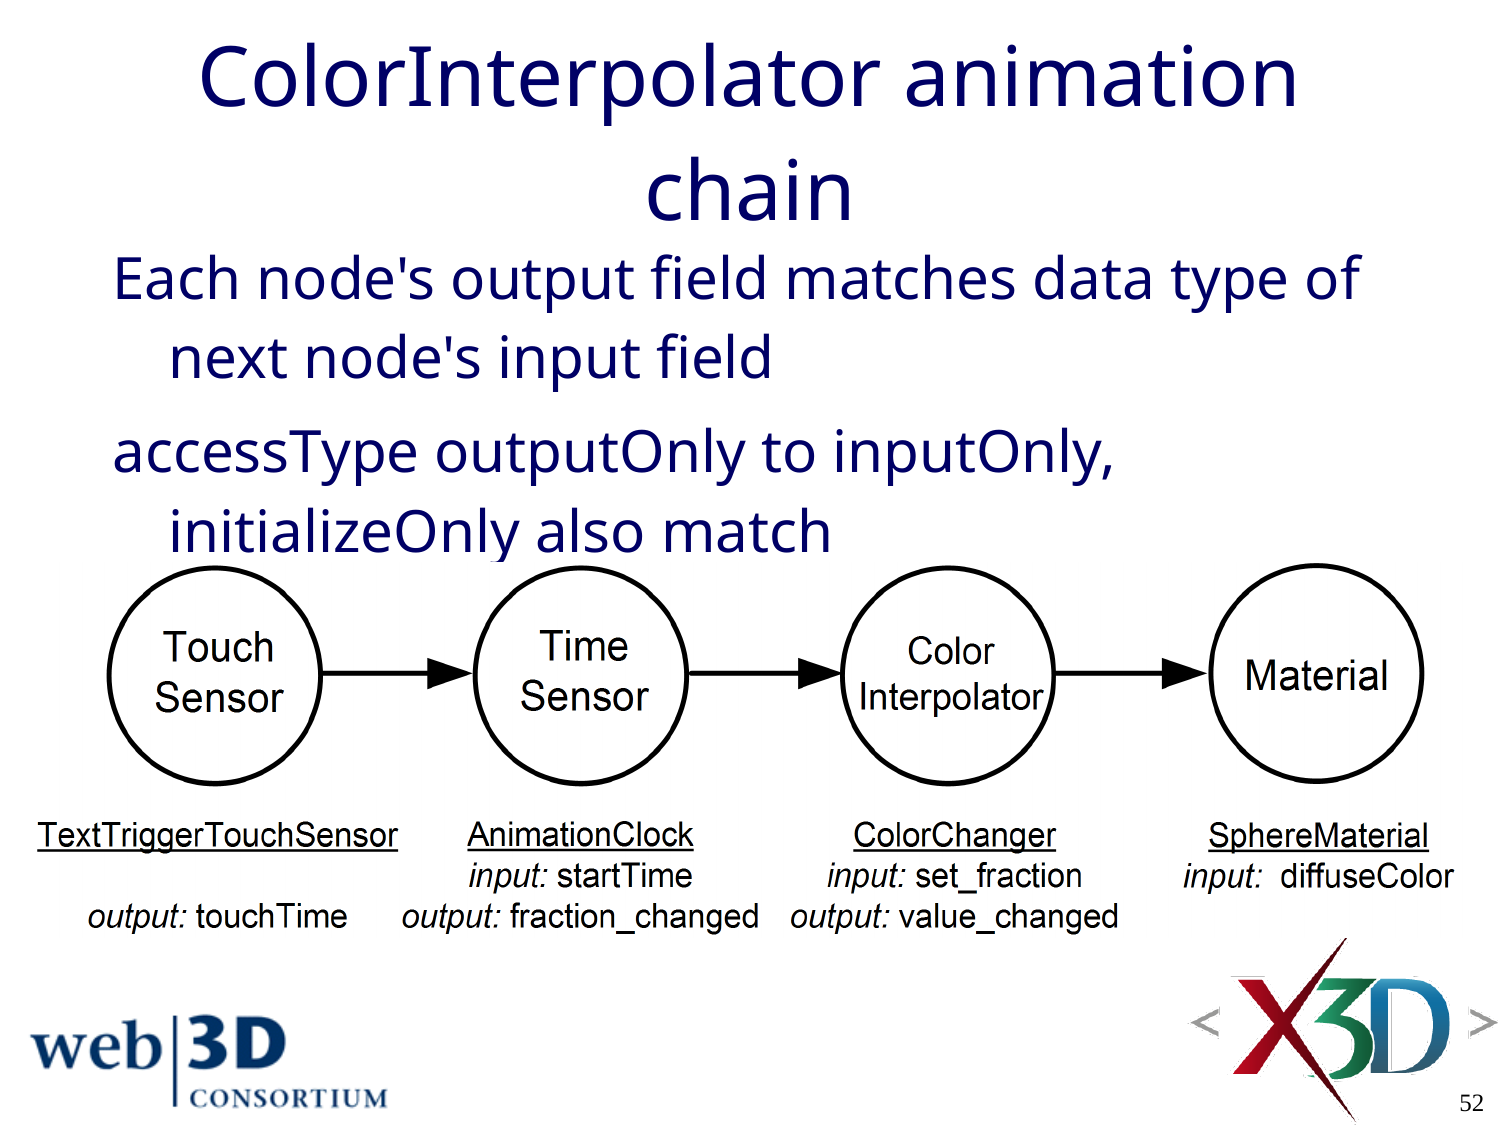

# ColorInterpolator animation chain
Each node's output field matches data type of next node's input field
accessType outputOnly to inputOnly, initializeOnly also match